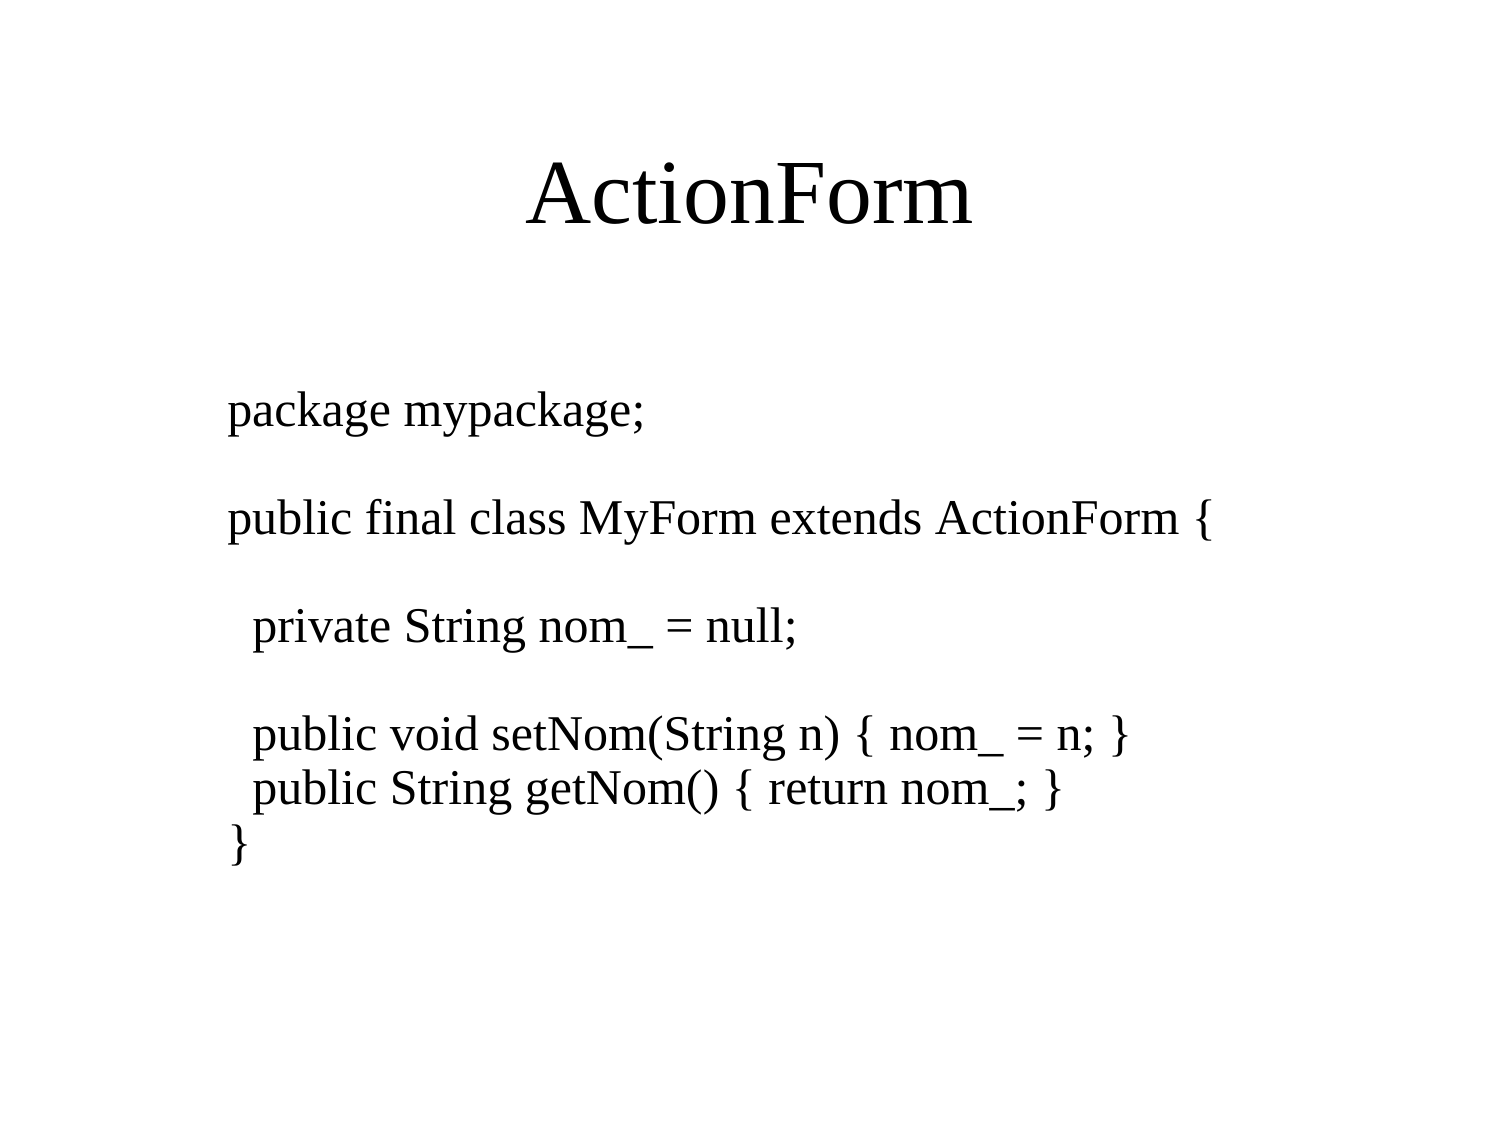

ActionForm
package mypackage;
public final class MyForm extends ActionForm {
 private String nom_ = null;
 public void setNom(String n) { nom_ = n; }
 public String getNom() { return nom_; }
}